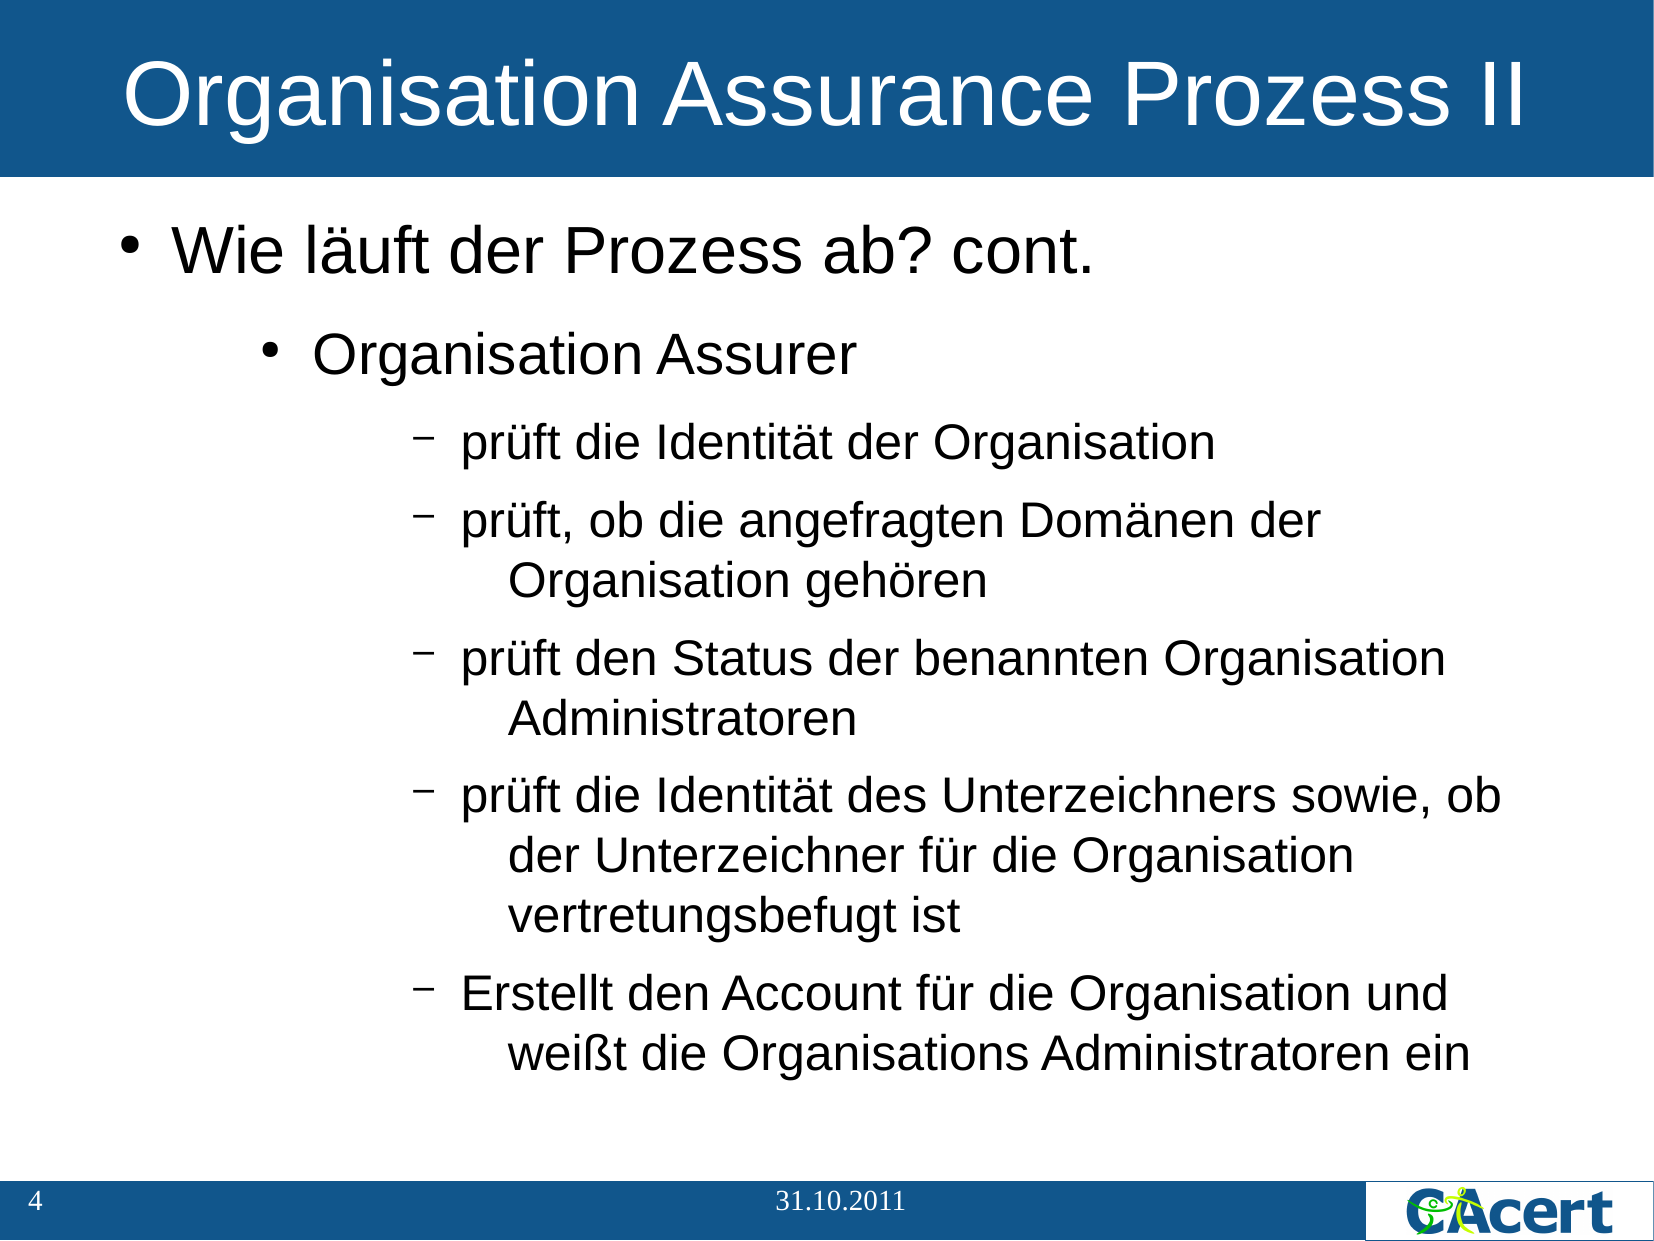

# Organisation Assurance Prozess II
Wie läuft der Prozess ab? cont.
Organisation Assurer
prüft die Identität der Organisation
prüft, ob die angefragten Domänen der Organisation gehören
prüft den Status der benannten Organisation Administratoren
prüft die Identität des Unterzeichners sowie, ob der Unterzeichner für die Organisation vertretungsbefugt ist
Erstellt den Account für die Organisation und weißt die Organisations Administratoren ein
31.10.2011